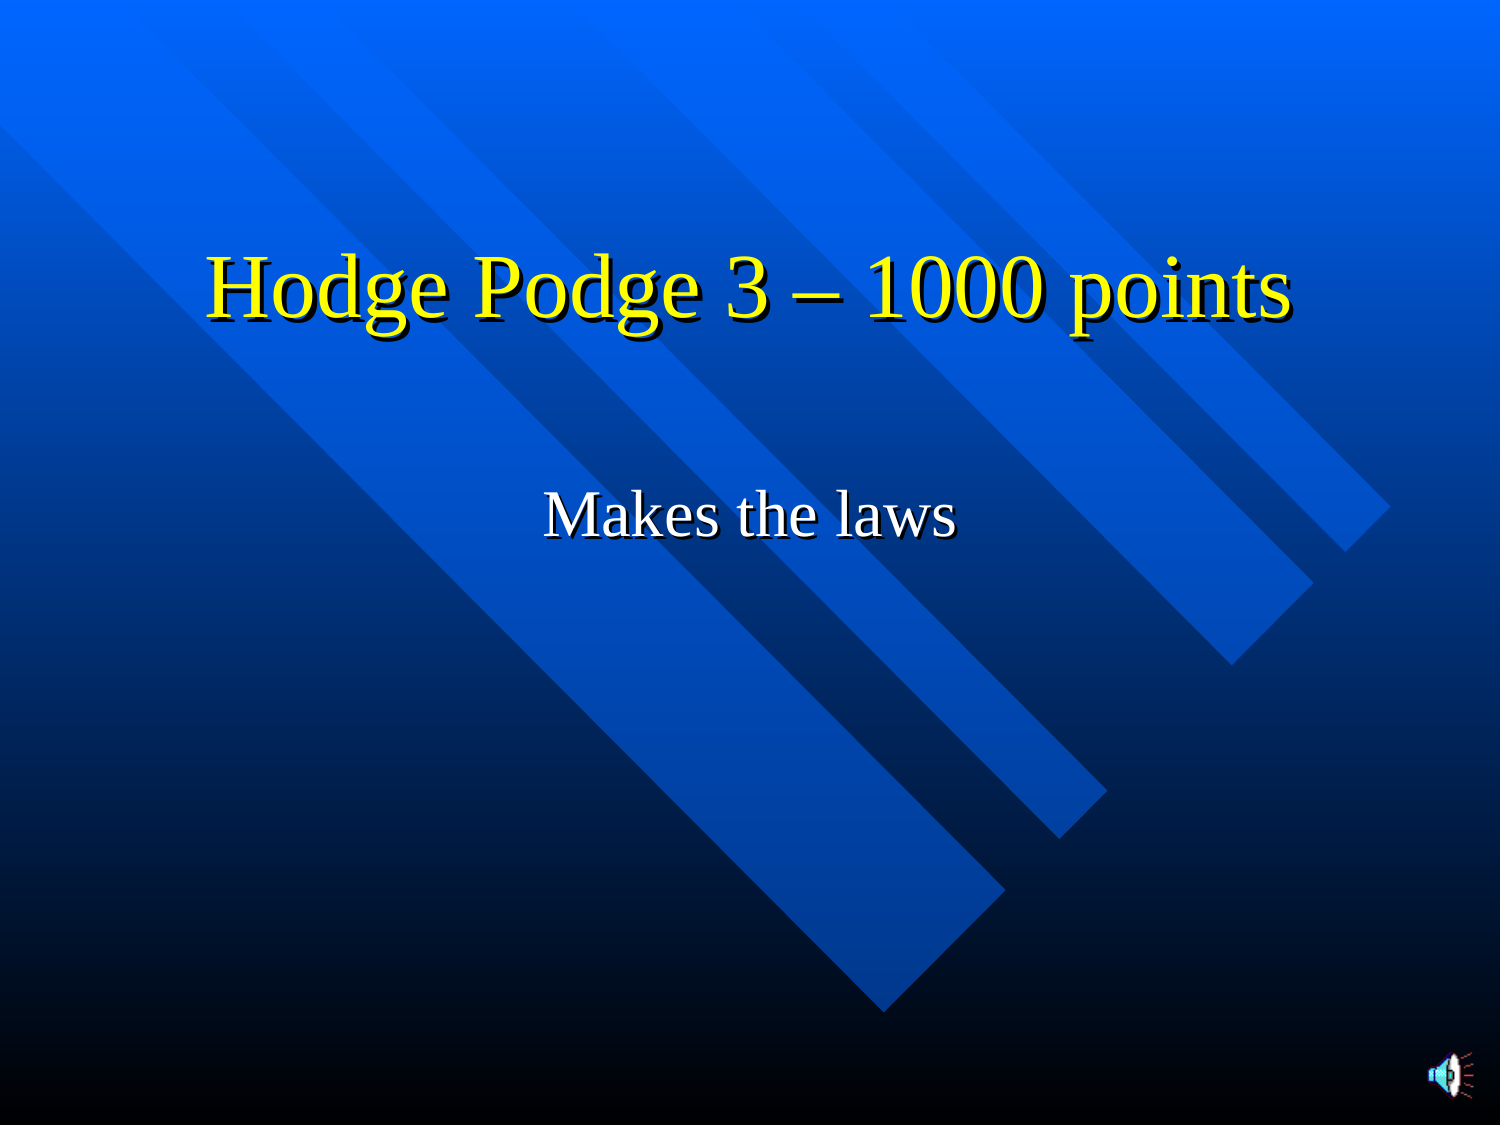

# Hodge Podge 3 – 1000 points
Makes the laws